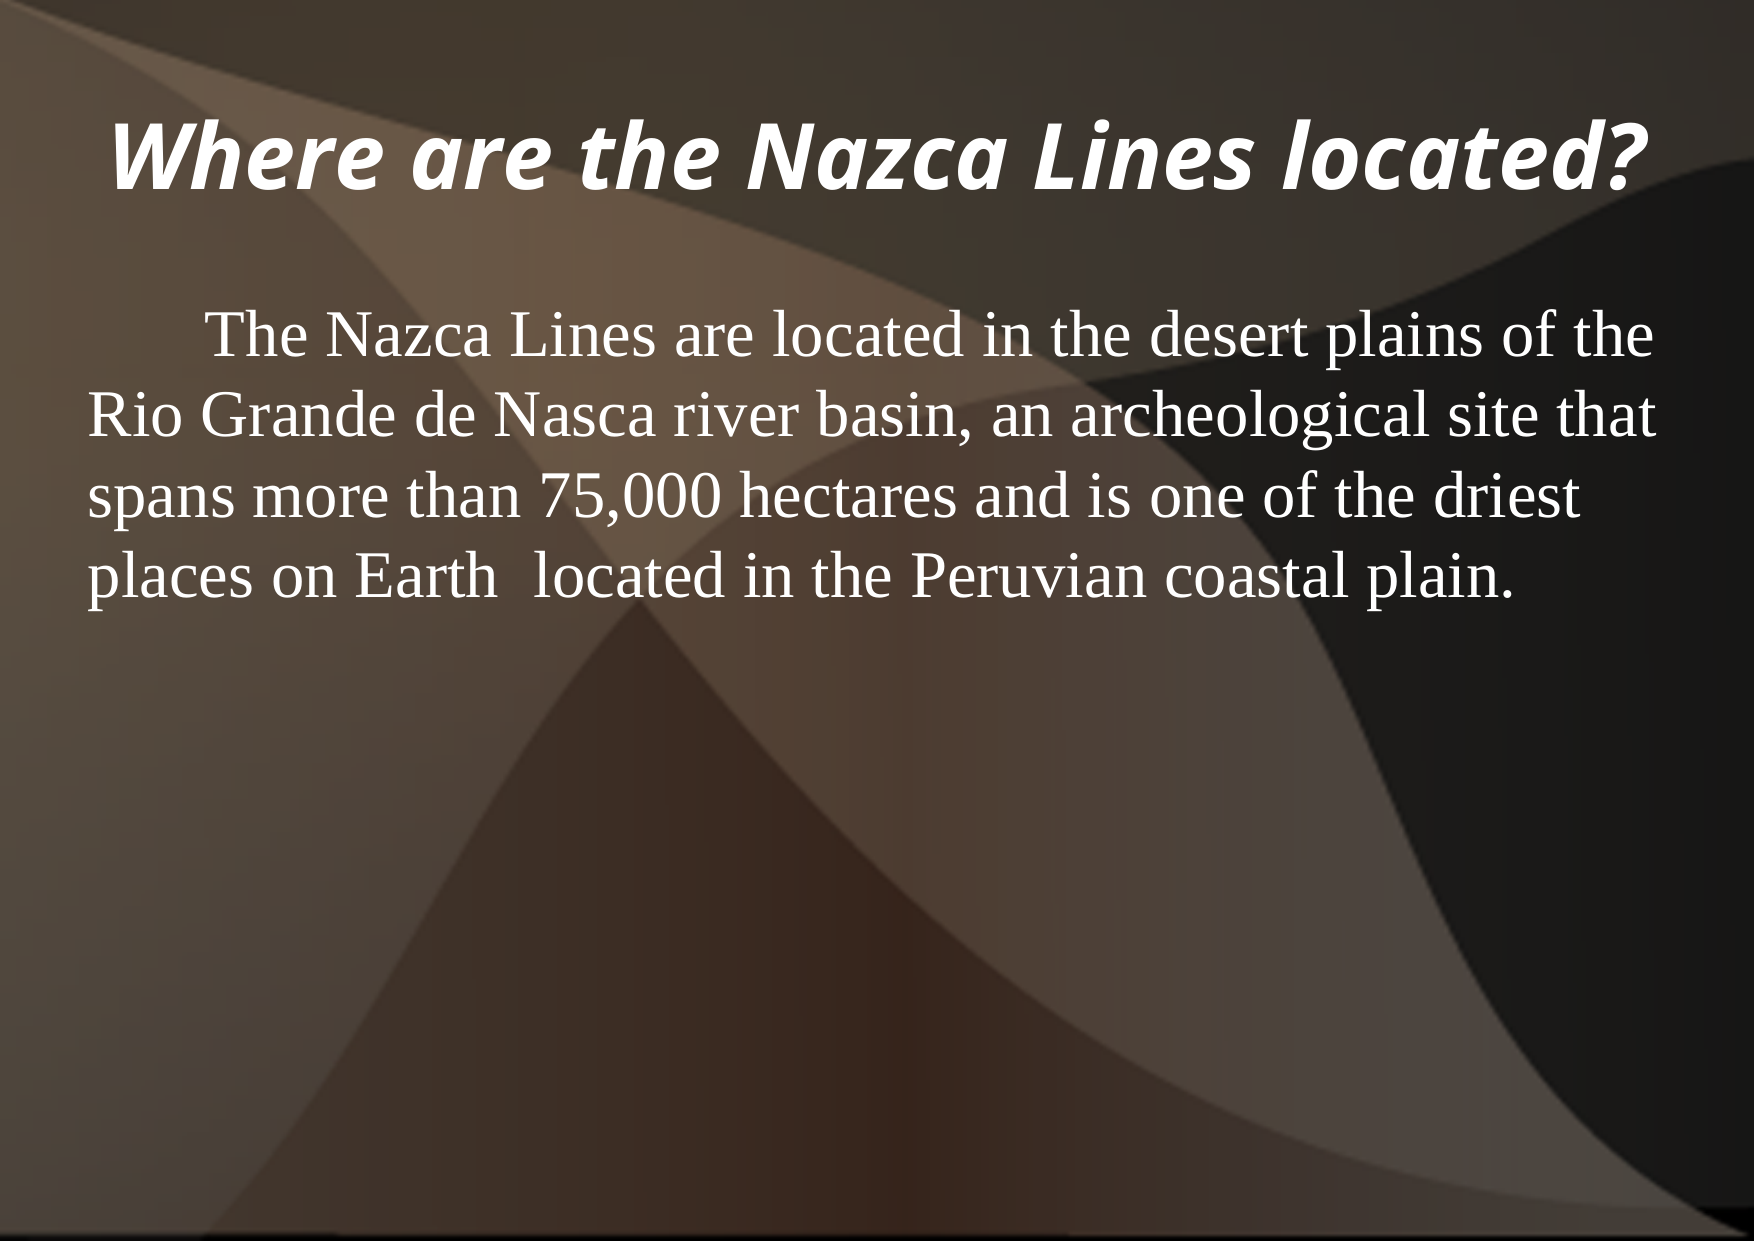

# Where are the Nazca Lines located?
 The Nazca Lines are located in the desert plains of the Rio Grande de Nasca river basin, an archeological site that spans more than 75,000 hectares and is one of the driest places on Earth located in the Peruvian coastal plain.